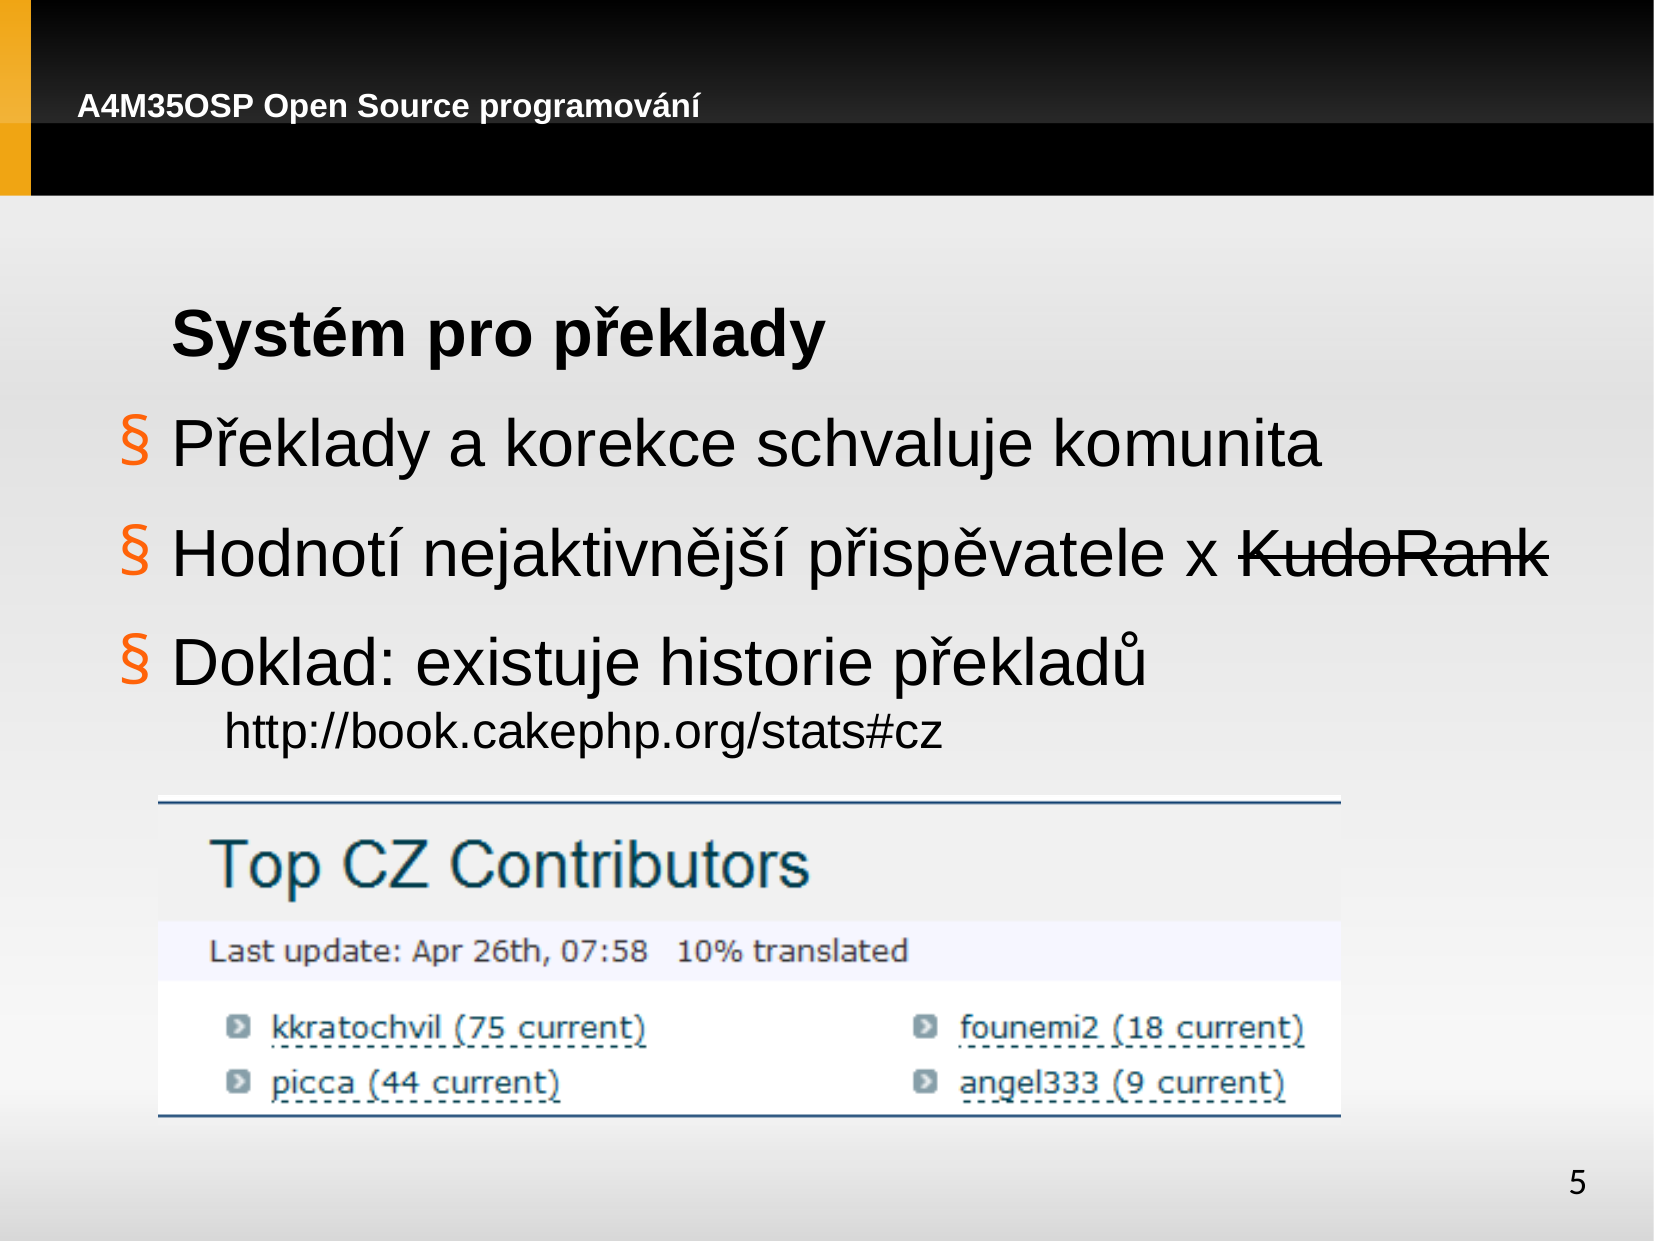

A4M35OSP Open Source programování
# Systém pro překlady
Překlady a korekce schvaluje komunita
Hodnotí nejaktivnější přispěvatele x KudoRank
Doklad: existuje historie překladů
http://book.cakephp.org/stats#cz
5